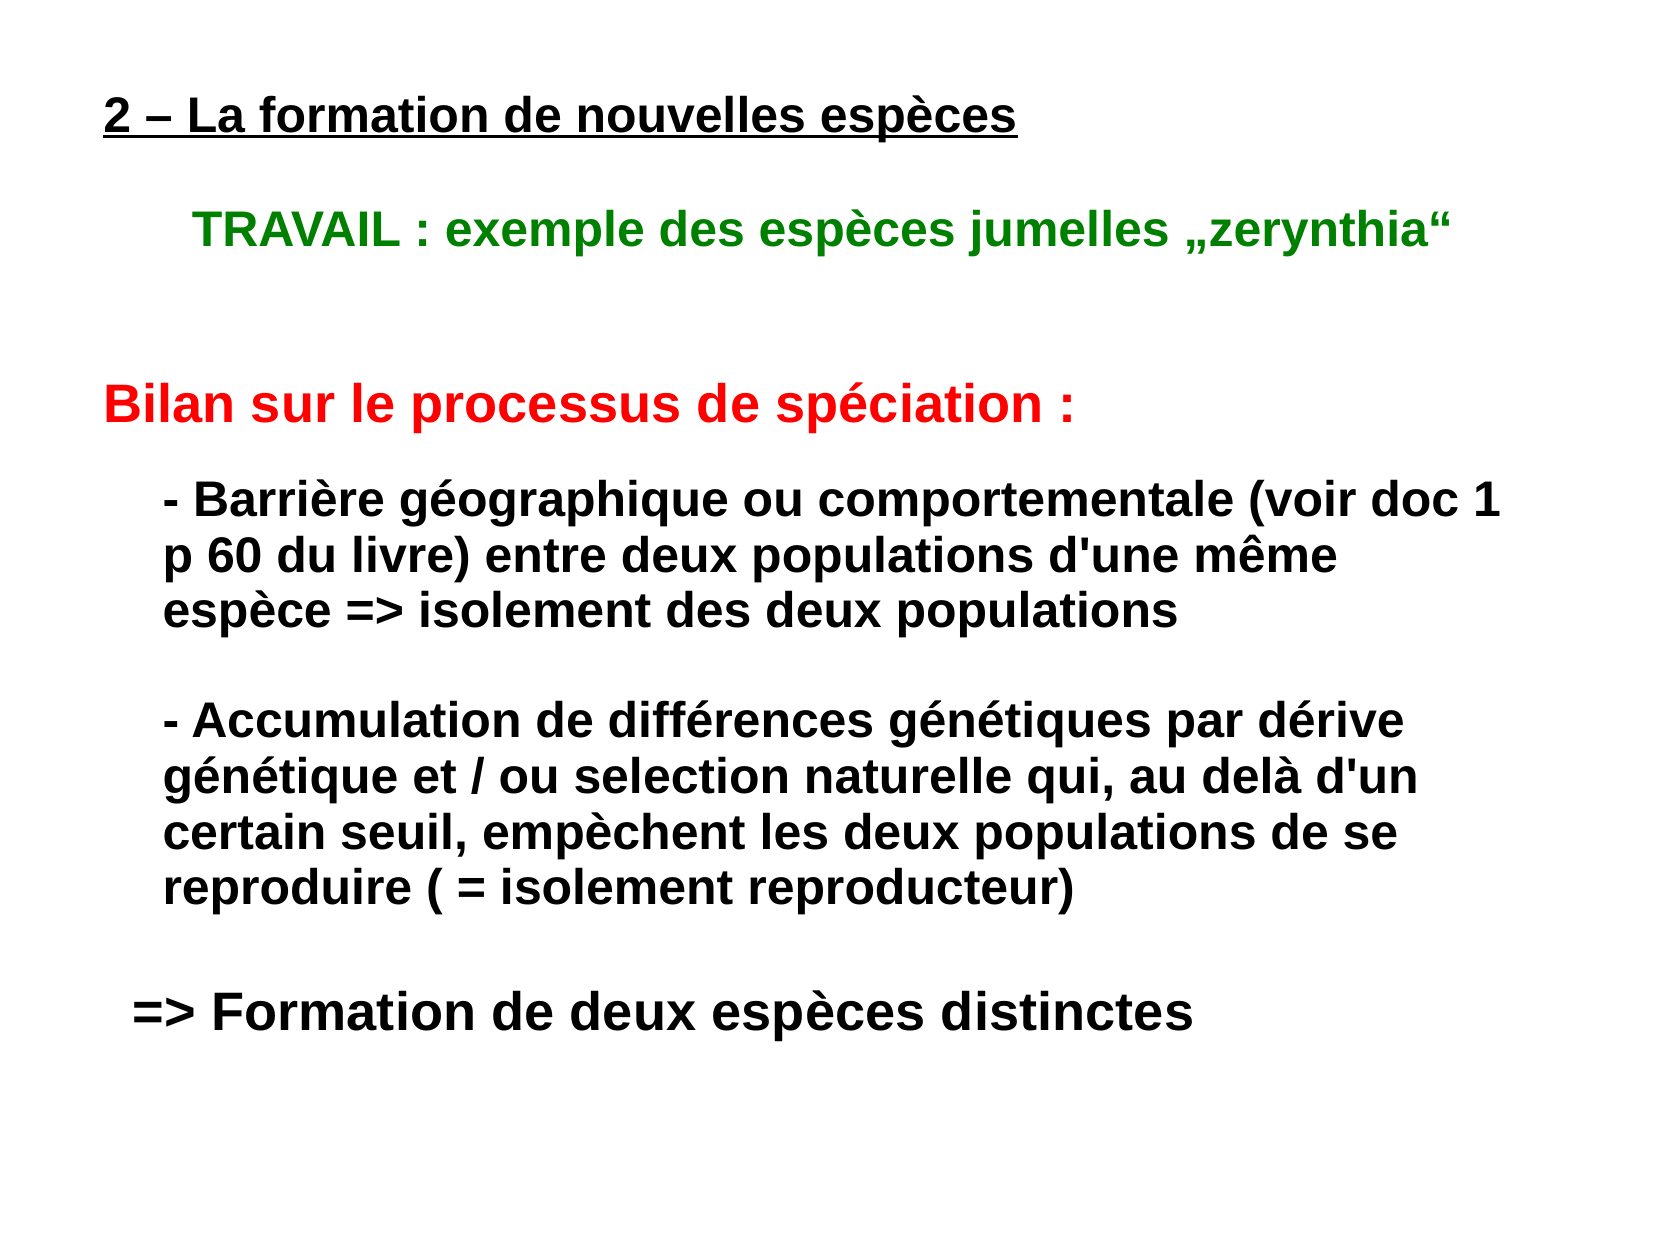

2 – La formation de nouvelles espèces
TRAVAIL : exemple des espèces jumelles „zerynthia“
Bilan sur le processus de spéciation :
- Barrière géographique ou comportementale (voir doc 1 p 60 du livre) entre deux populations d'une même espèce => isolement des deux populations
- Accumulation de différences génétiques par dérive génétique et / ou selection naturelle qui, au delà d'un certain seuil, empèchent les deux populations de se reproduire ( = isolement reproducteur)
=> Formation de deux espèces distinctes